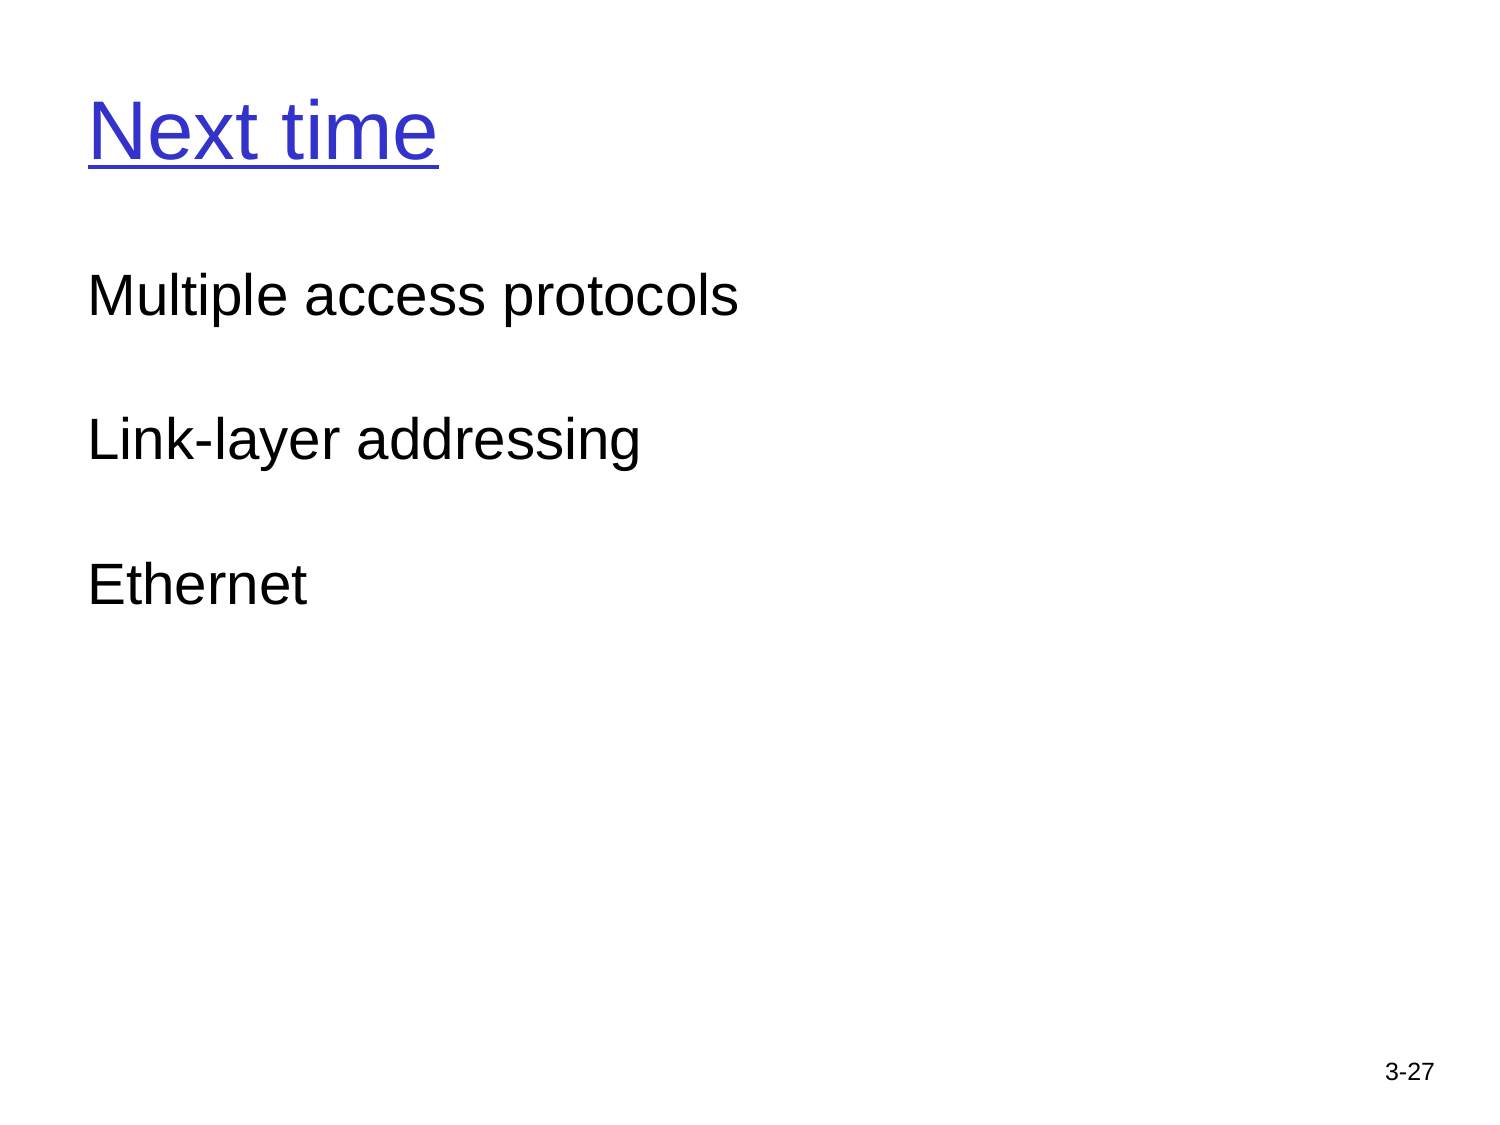

# Next time
Multiple access protocols
Link-layer addressing
Ethernet
27